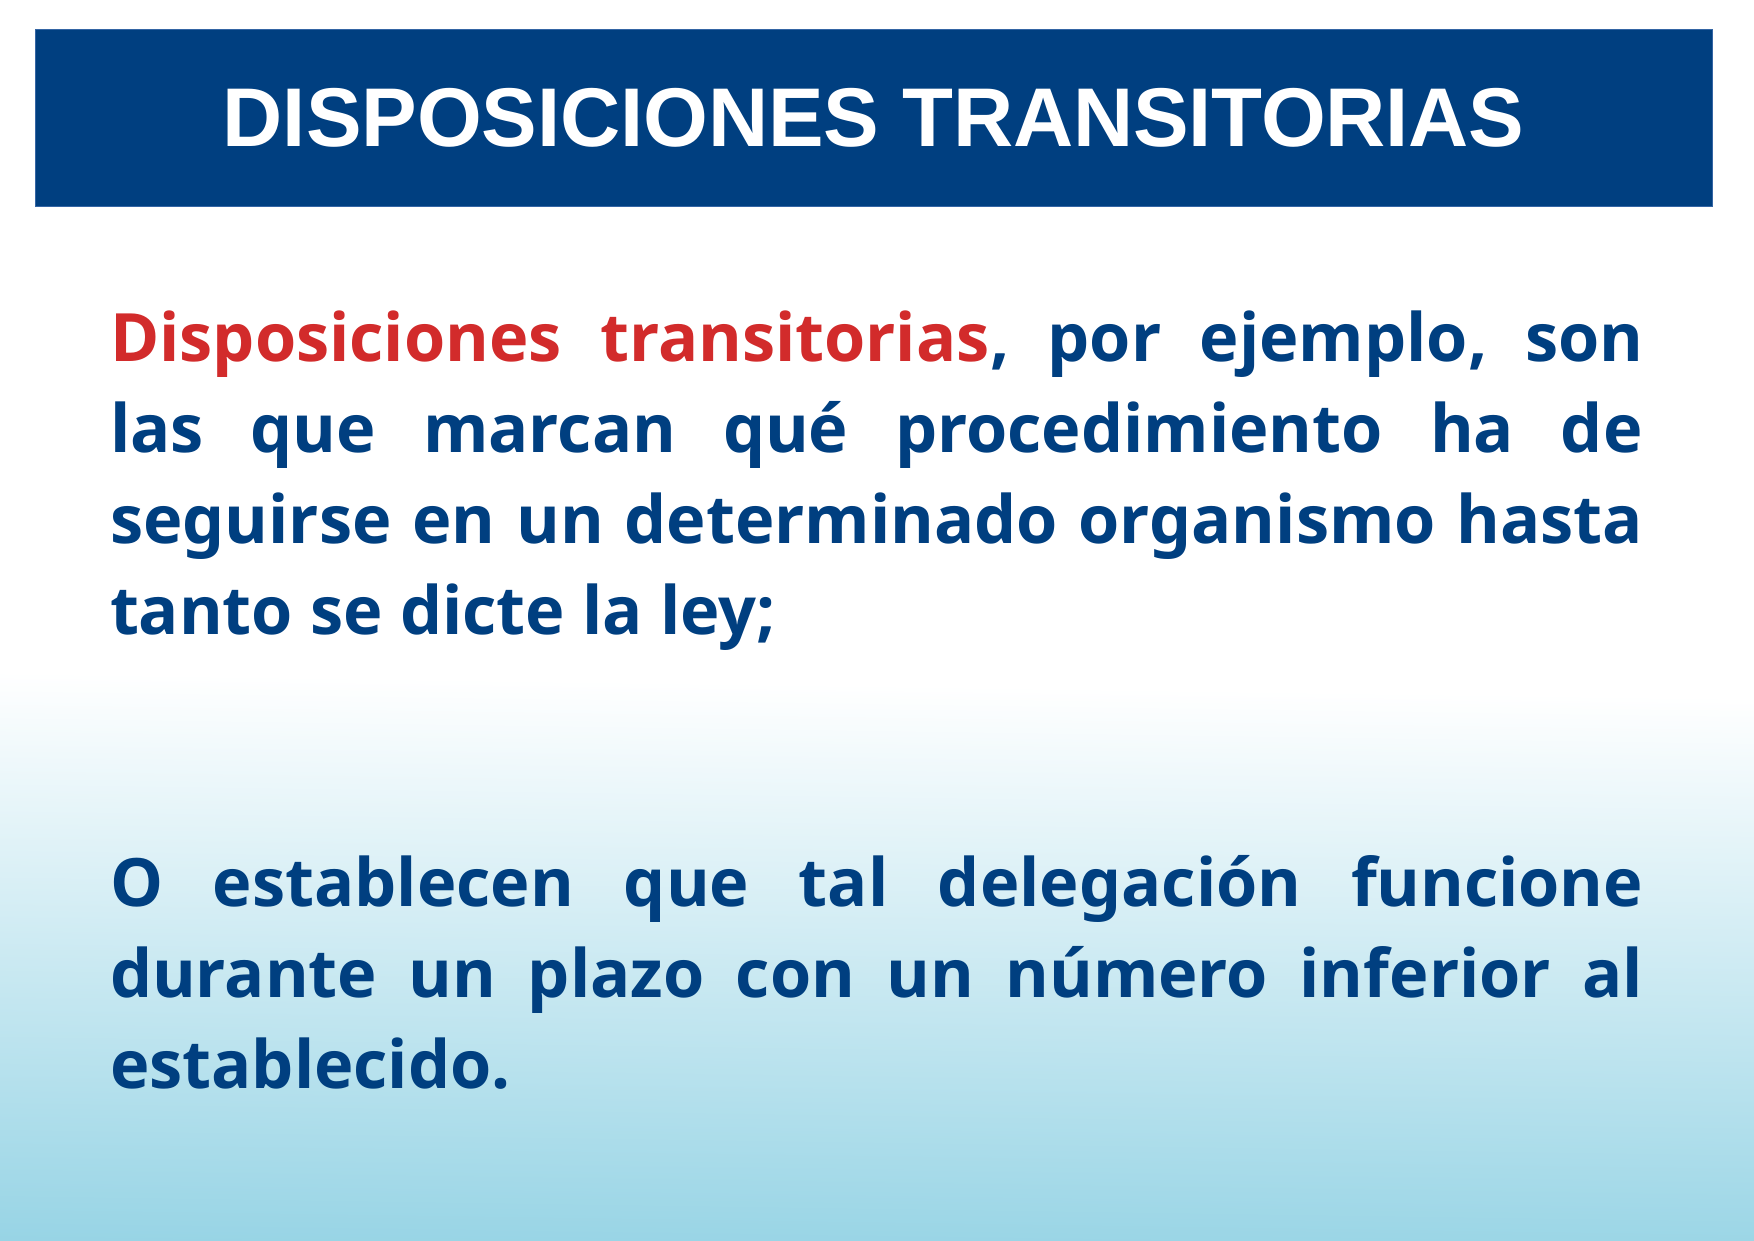

DISPOSICIONES TRANSITORIAS
# Disposiciones transitorias, por ejemplo, son las que marcan qué procedimiento ha de seguirse en un determinado organismo hasta tanto se dicte la ley;
O establecen que tal delegación funcione durante un plazo con un número inferior al establecido.